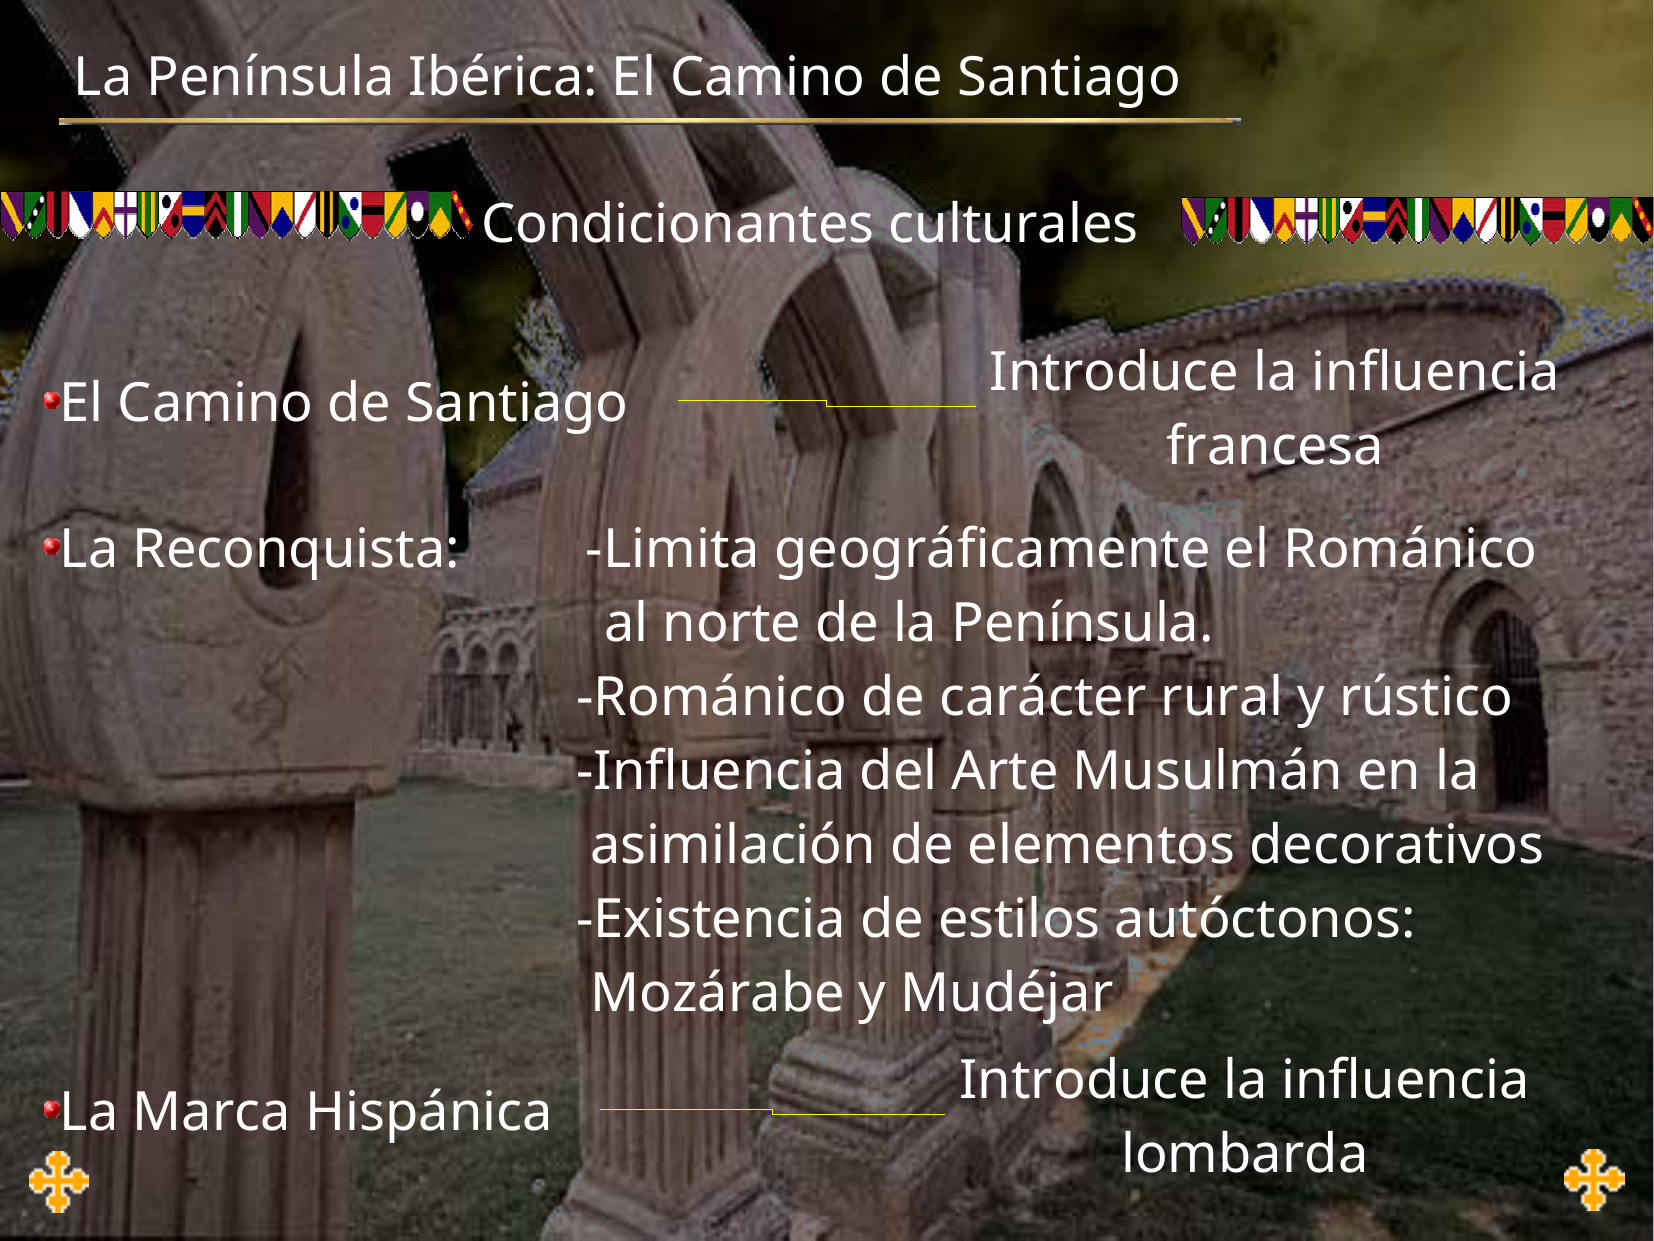

La Península Ibérica: El Camino de Santiago
Condicionantes culturales
Introduce la influencia
francesa
El Camino de Santiago
La Reconquista: -Limita geográficamente el Románico
 al norte de la Península.
 -Románico de carácter rural y rústico
 -Influencia del Arte Musulmán en la
 asimilación de elementos decorativos
 -Existencia de estilos autóctonos:
 Mozárabe y Mudéjar
Introduce la influencia
lombarda
La Marca Hispánica